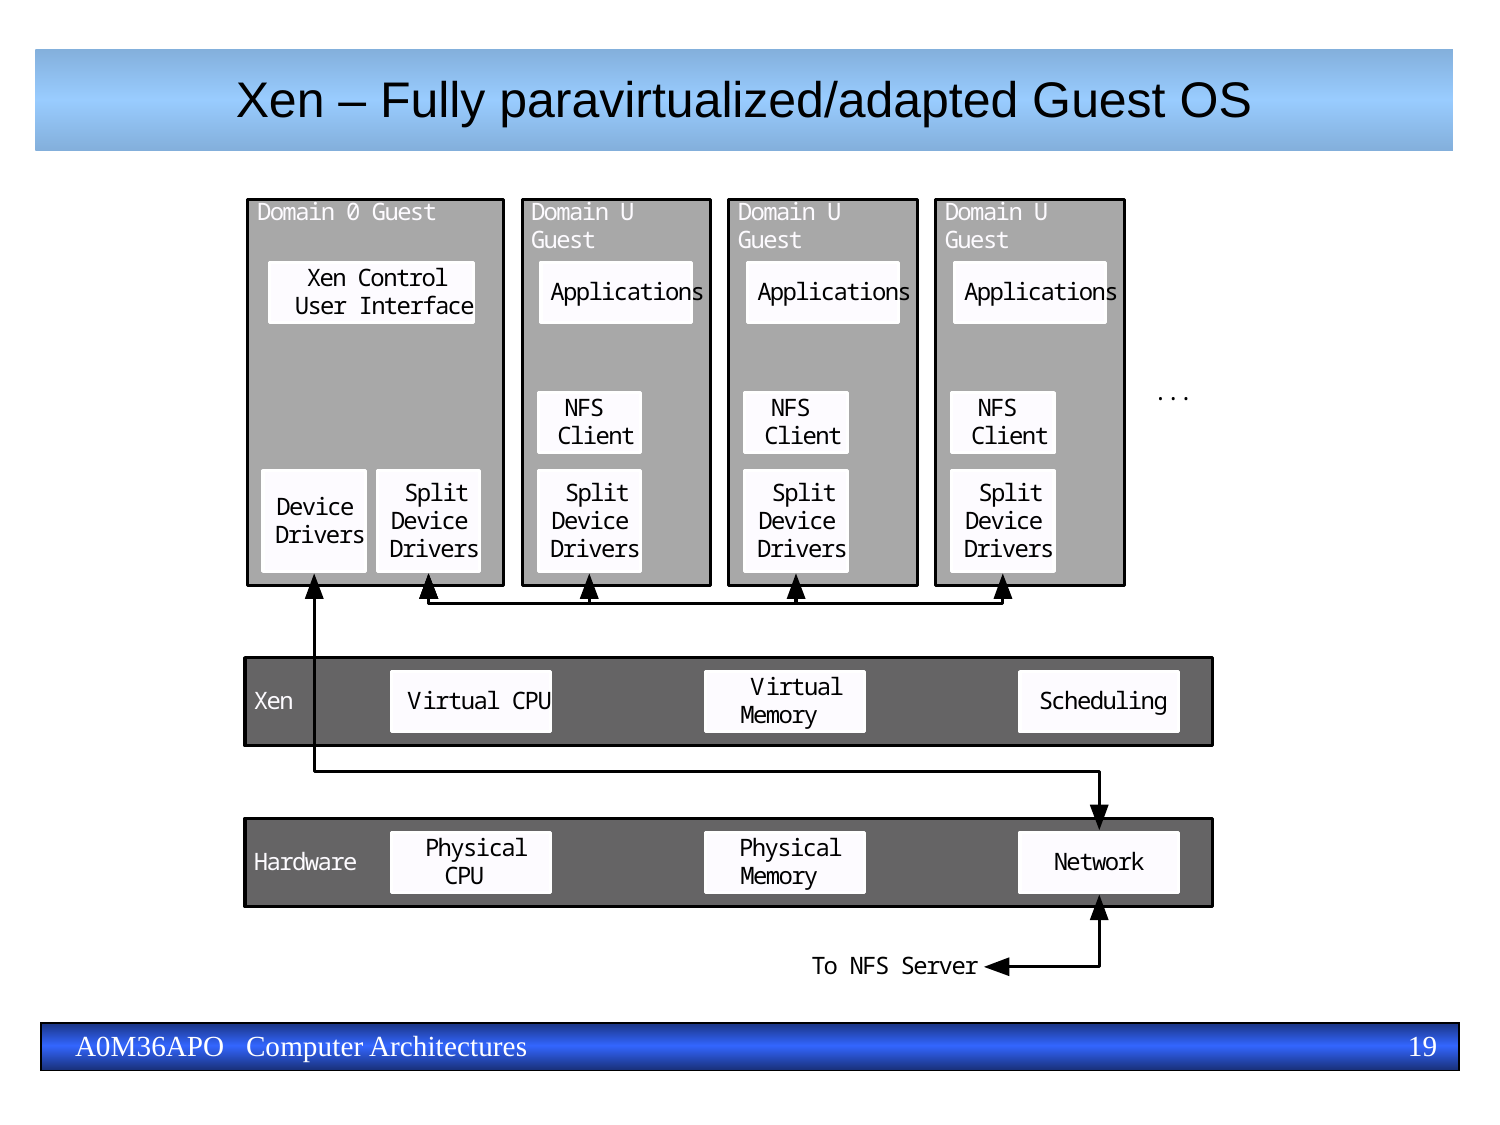

# Xen – Fully paravirtualized/adapted Guest OS
A0M36APO Computer Architectures
19